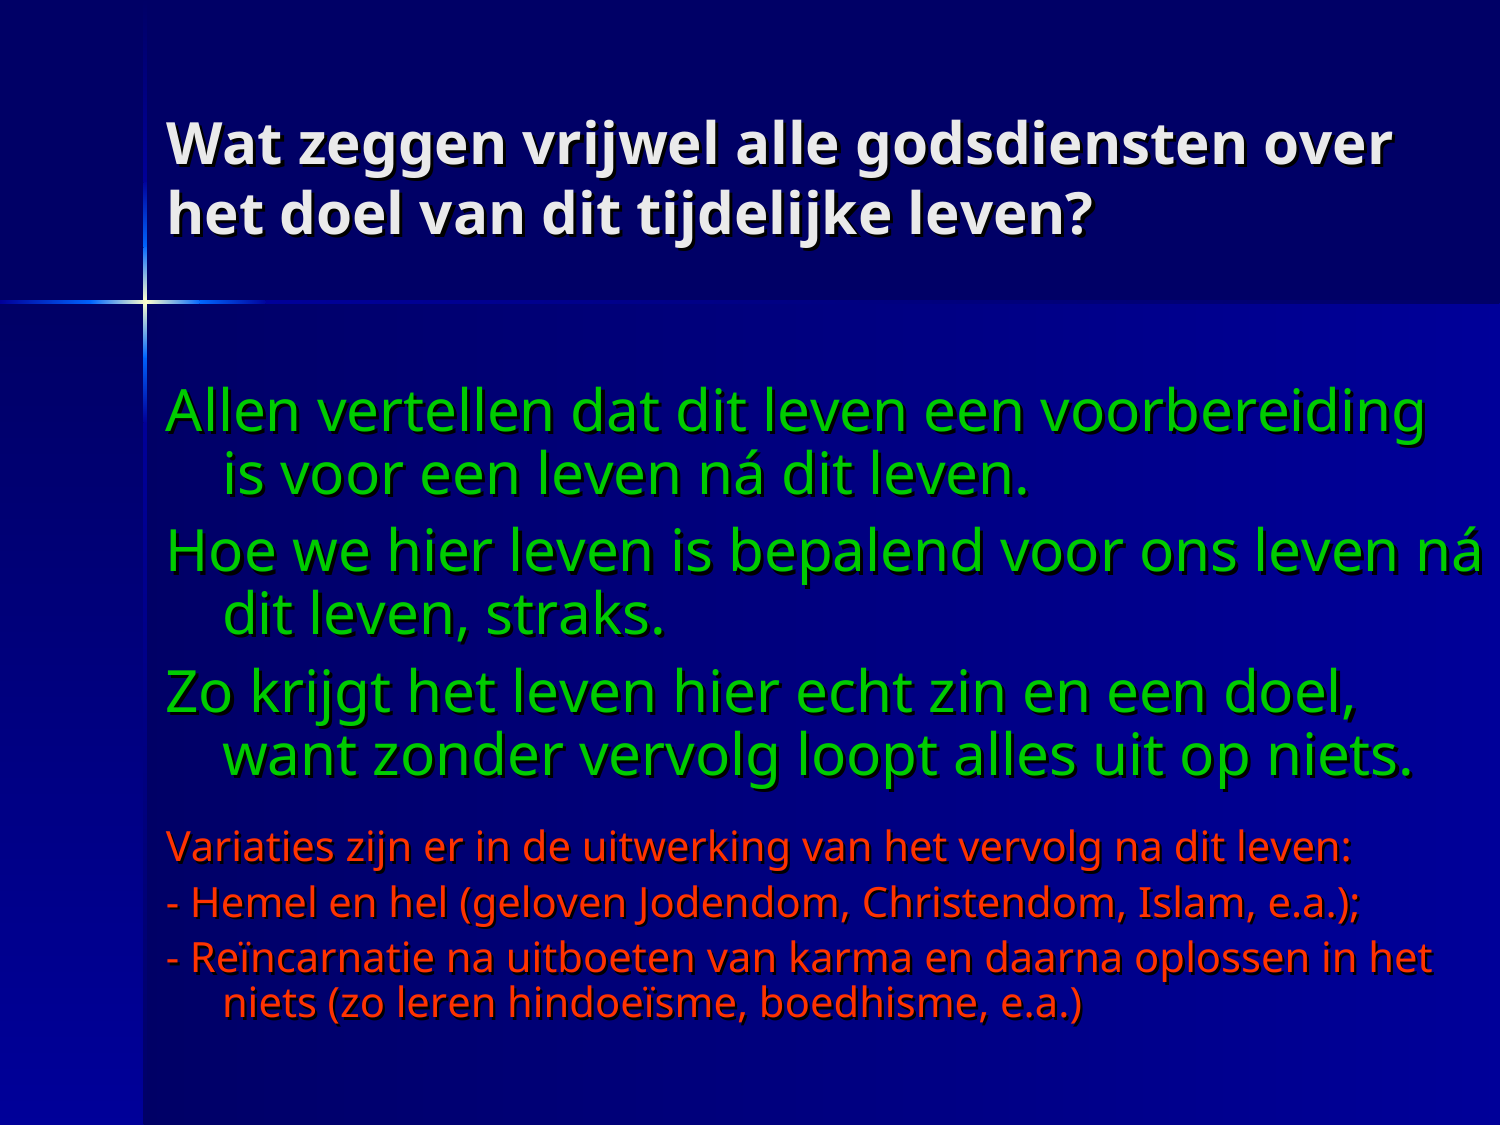

# Wat zeggen vrijwel alle godsdiensten over het doel van dit tijdelijke leven?
Allen vertellen dat dit leven een voorbereiding is voor een leven ná dit leven.
Hoe we hier leven is bepalend voor ons leven ná dit leven, straks.
Zo krijgt het leven hier echt zin en een doel, want zonder vervolg loopt alles uit op niets.
Variaties zijn er in de uitwerking van het vervolg na dit leven:
- Hemel en hel (geloven Jodendom, Christendom, Islam, e.a.);
- Reïncarnatie na uitboeten van karma en daarna oplossen in het niets (zo leren hindoeïsme, boedhisme, e.a.)